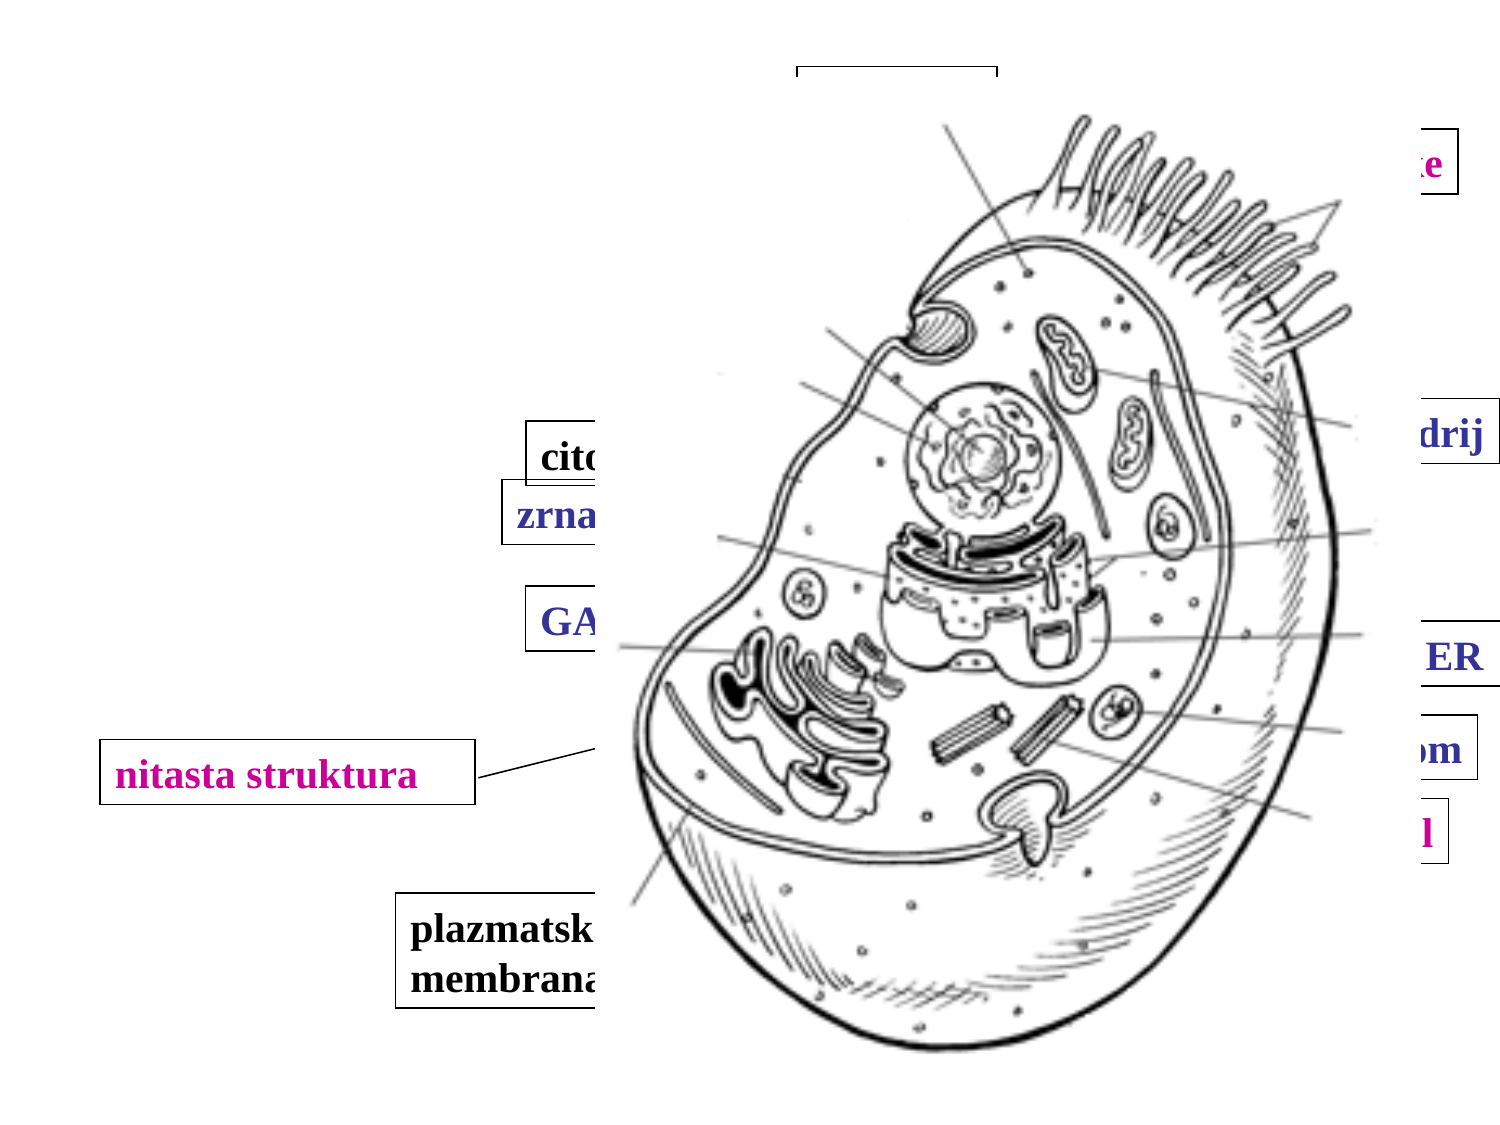

ribosomi
migetalke
jedrce
jedro
mitohondrij
citoplazma
zrnati ER
GA
gladki ER
lizosom
nitasta struktura
centriol
plazmatska membrana